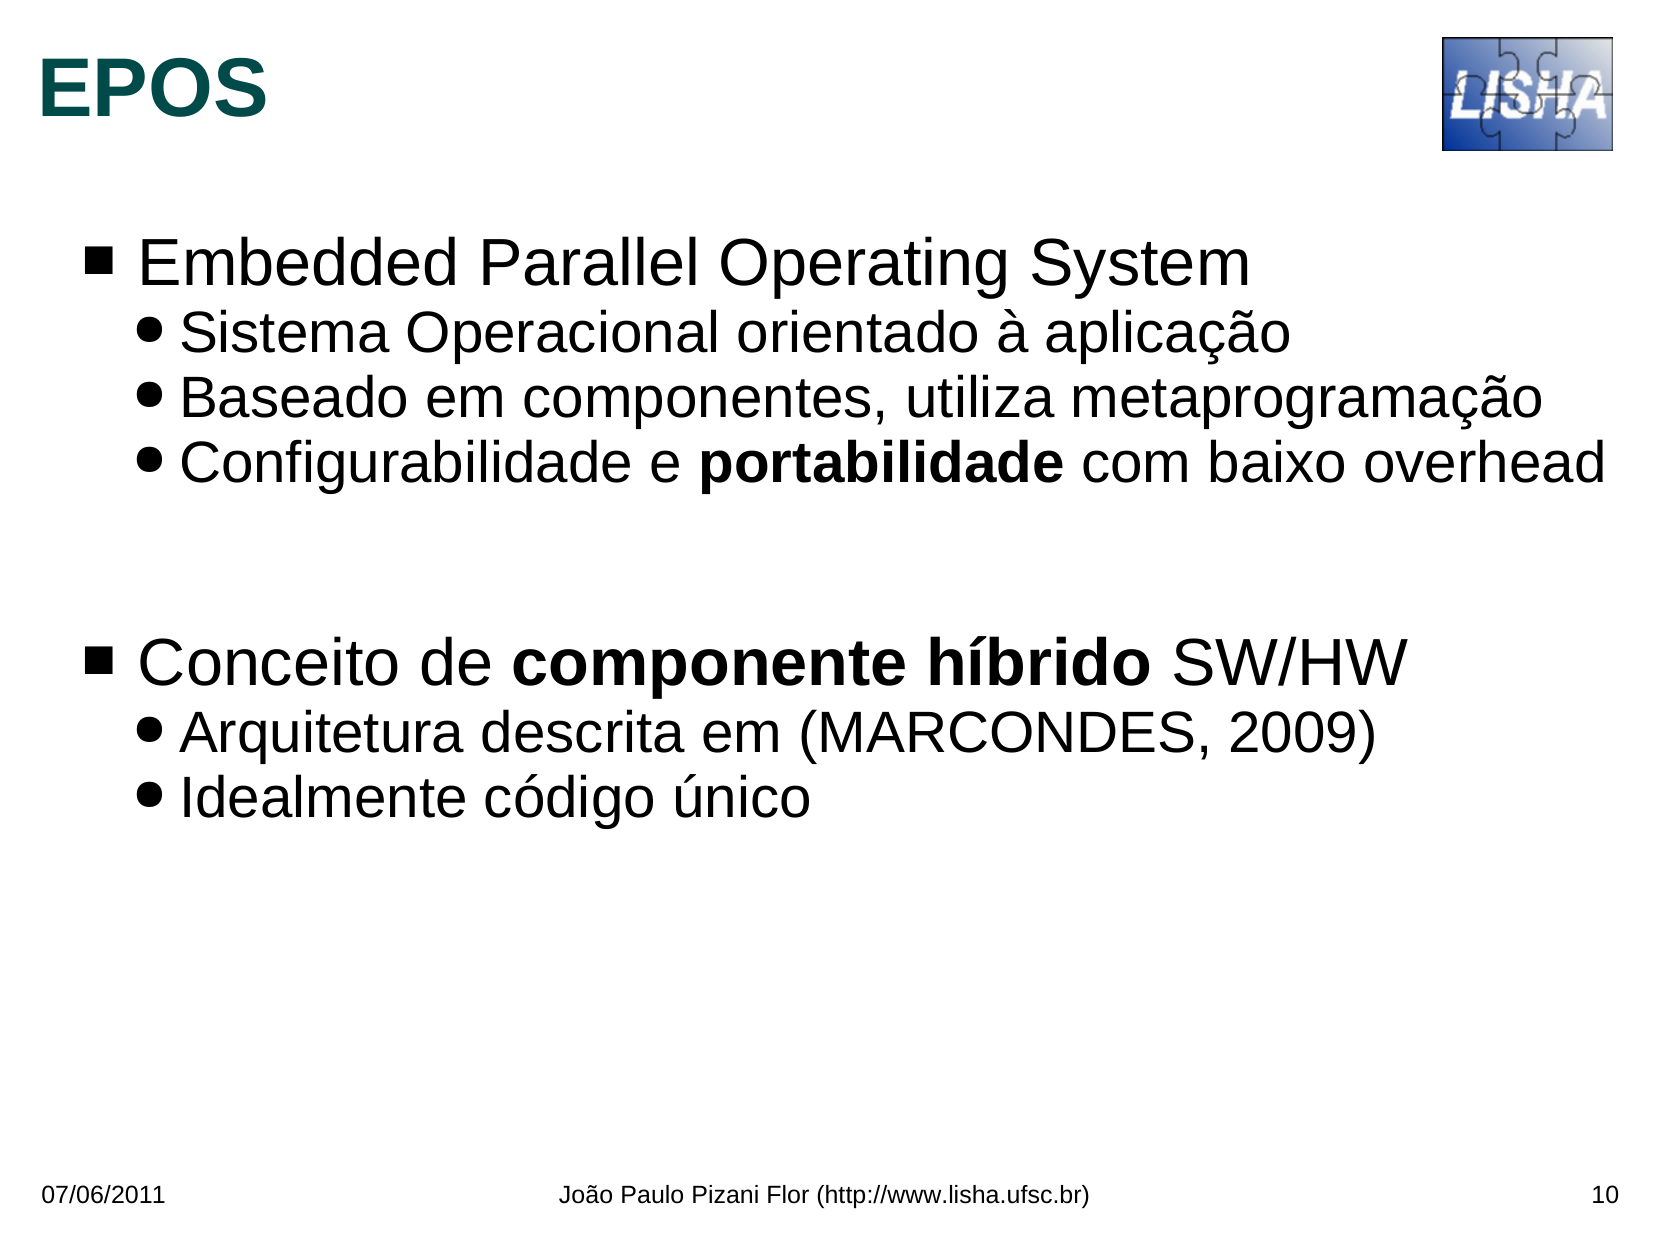

# EPOS
Embedded Parallel Operating System
Sistema Operacional orientado à aplicação
Baseado em componentes, utiliza metaprogramação
Configurabilidade e portabilidade com baixo overhead
Conceito de componente híbrido SW/HW
Arquitetura descrita em (MARCONDES, 2009)
Idealmente código único